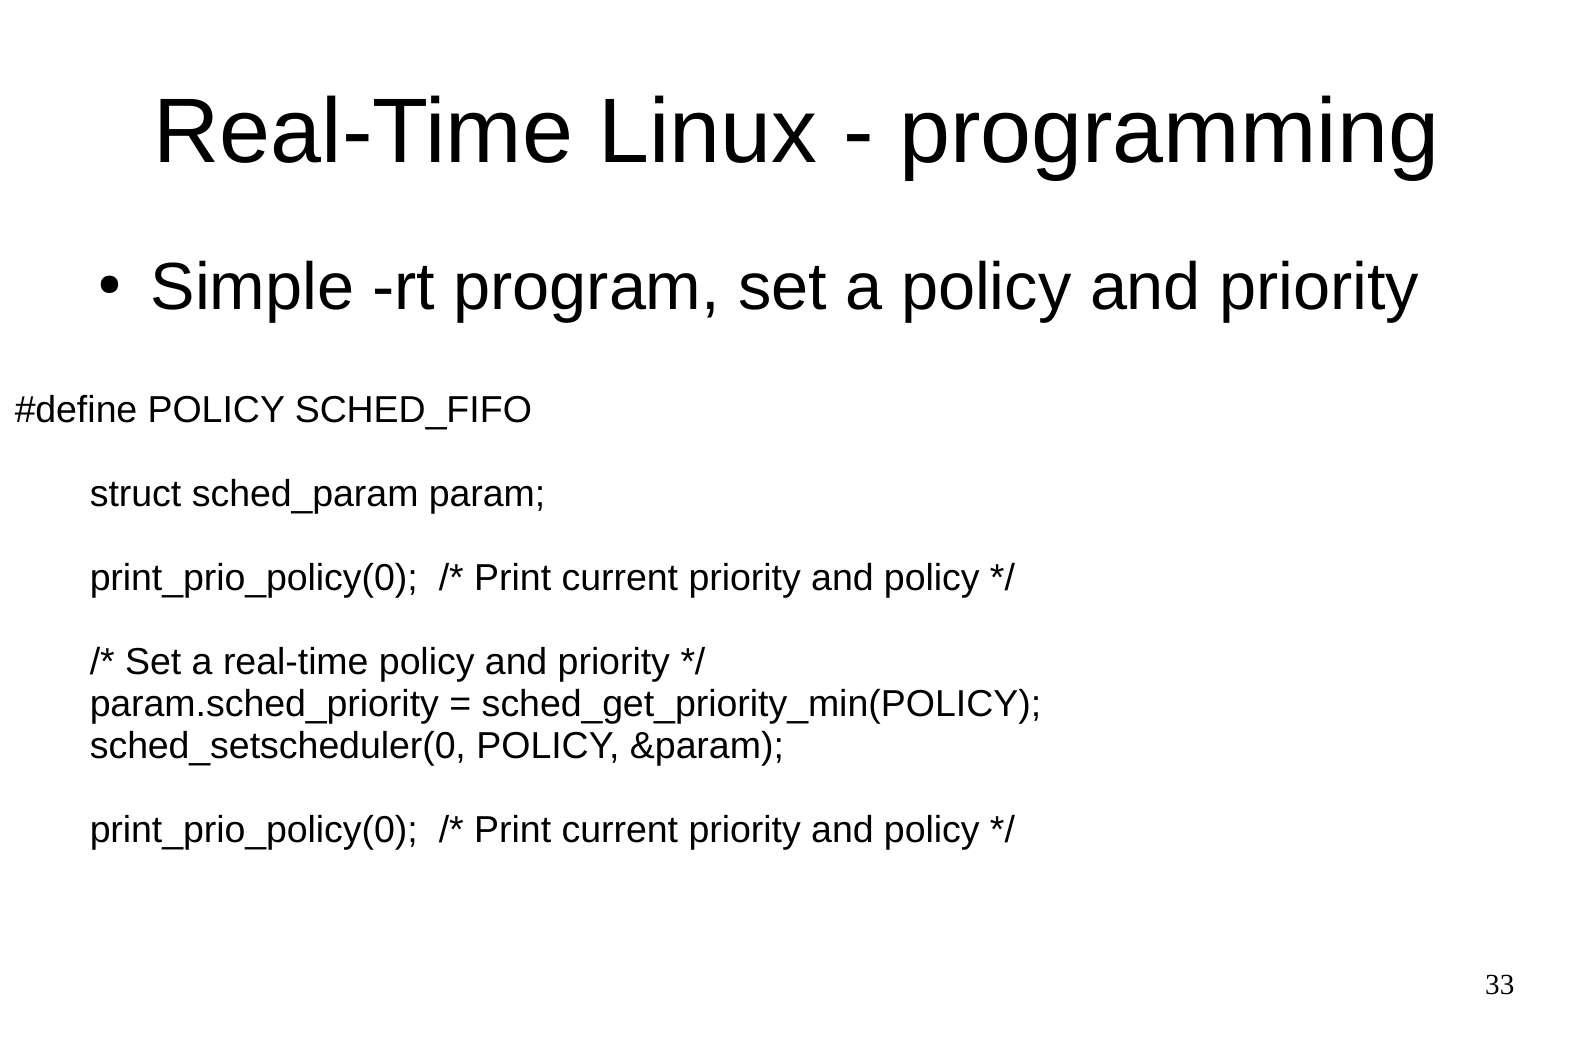

# Real-Time Linux - programming
Simple -rt program, set a policy and priority
#define POLICY SCHED_FIFO
	struct sched_param param;
	print_prio_policy(0); /* Print current priority and policy */
	/* Set a real-time policy and priority */
	param.sched_priority = sched_get_priority_min(POLICY);
	sched_setscheduler(0, POLICY, &param);
	print_prio_policy(0); /* Print current priority and policy */
33